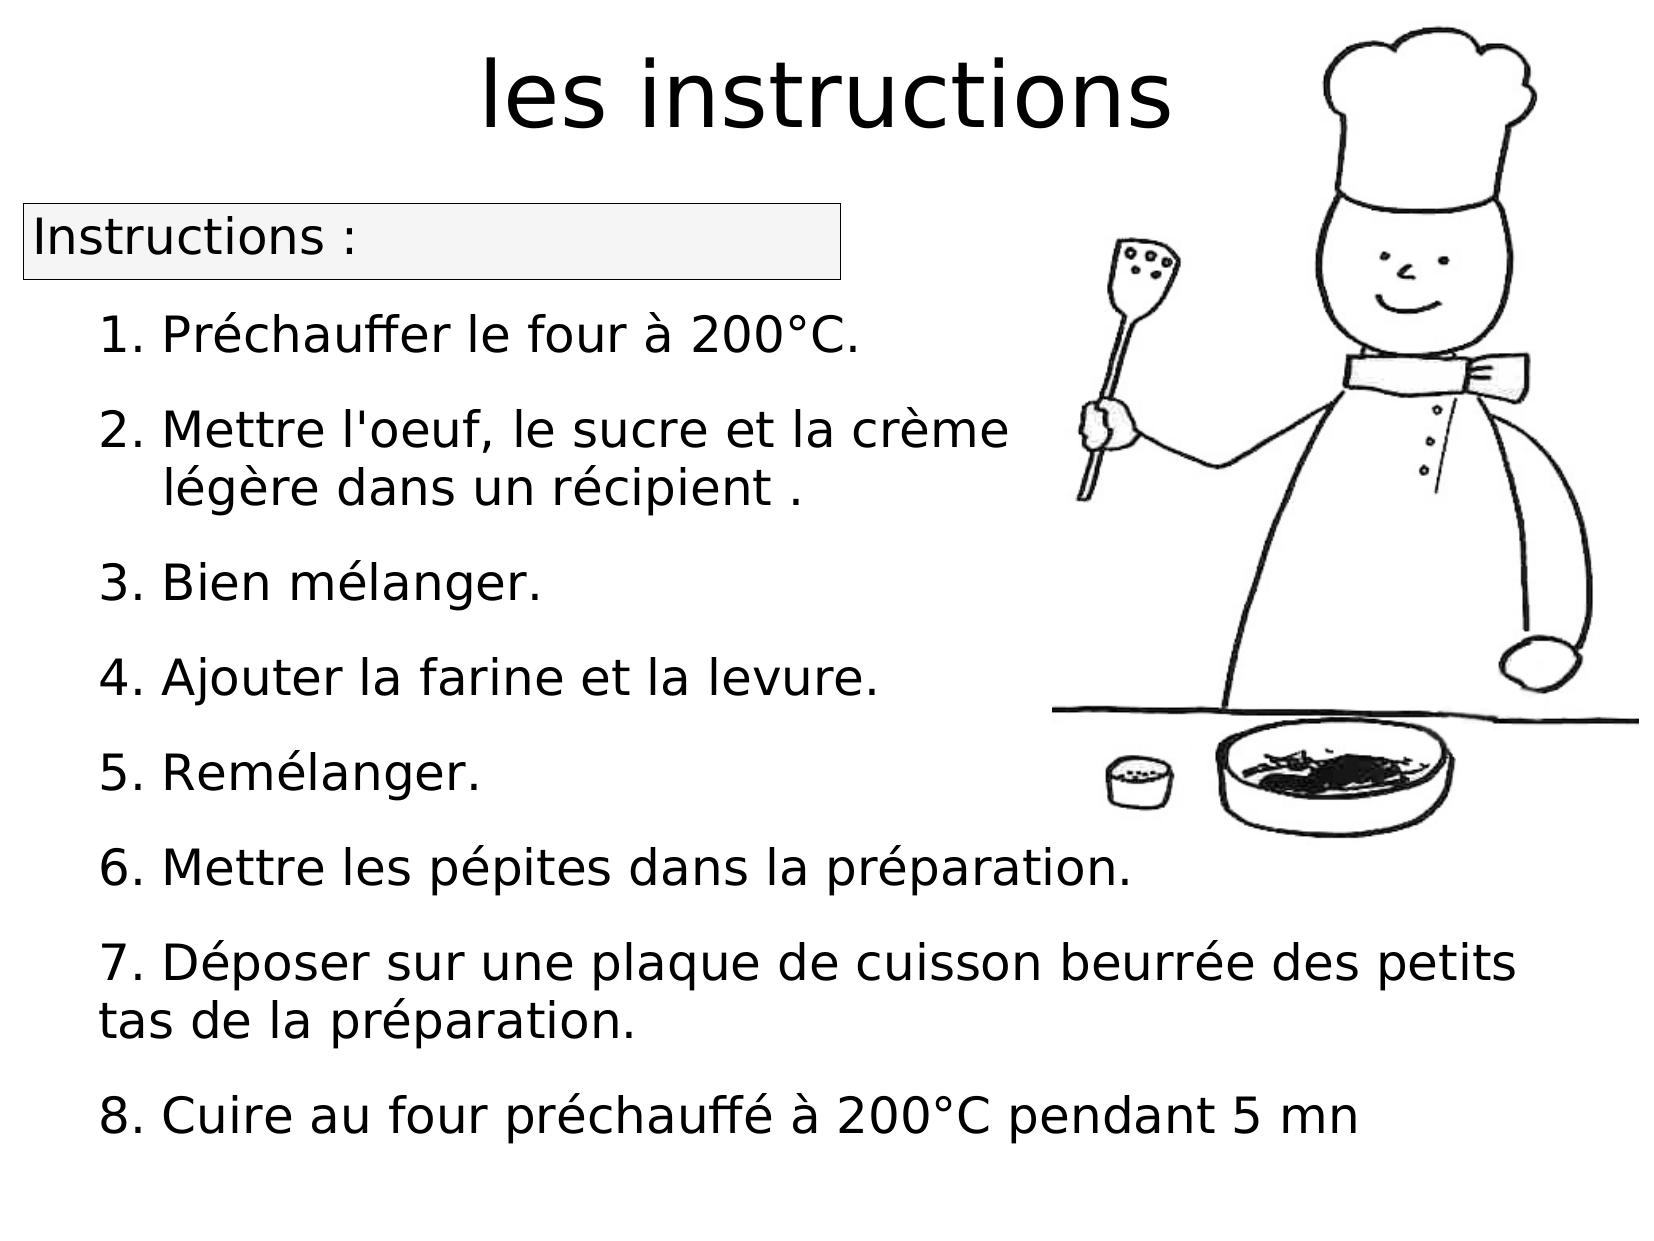

# les instructions
Instructions :
 Préchauffer le four à 200°C.
 Mettre l'oeuf, le sucre et la crème
 légère dans un récipient .
 Bien mélanger.
 Ajouter la farine et la levure.
 Remélanger.
 Mettre les pépites dans la préparation.
 Déposer sur une plaque de cuisson beurrée des petits tas de la préparation.
 Cuire au four préchauffé à 200°C pendant 5 mn